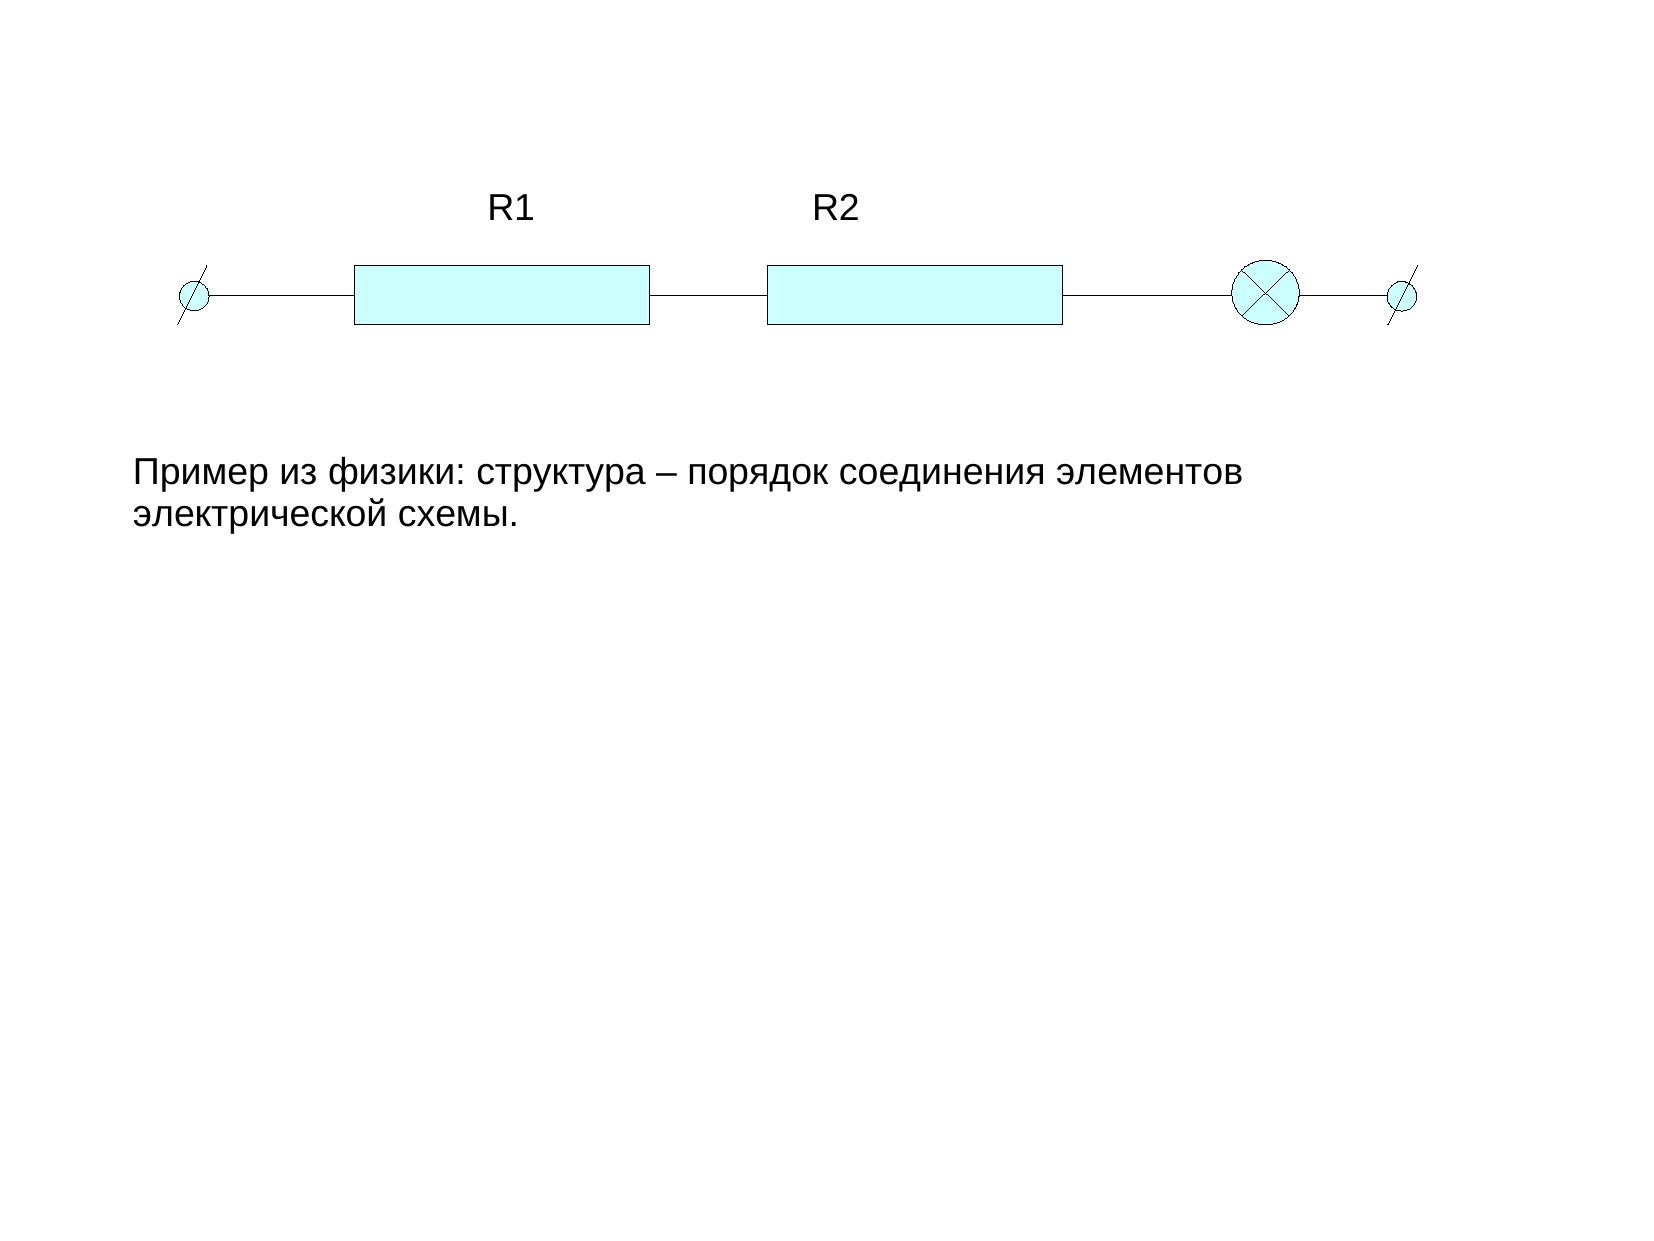

R1
R2
Пример из физики: структура – порядок соединения элементов
электрической схемы.